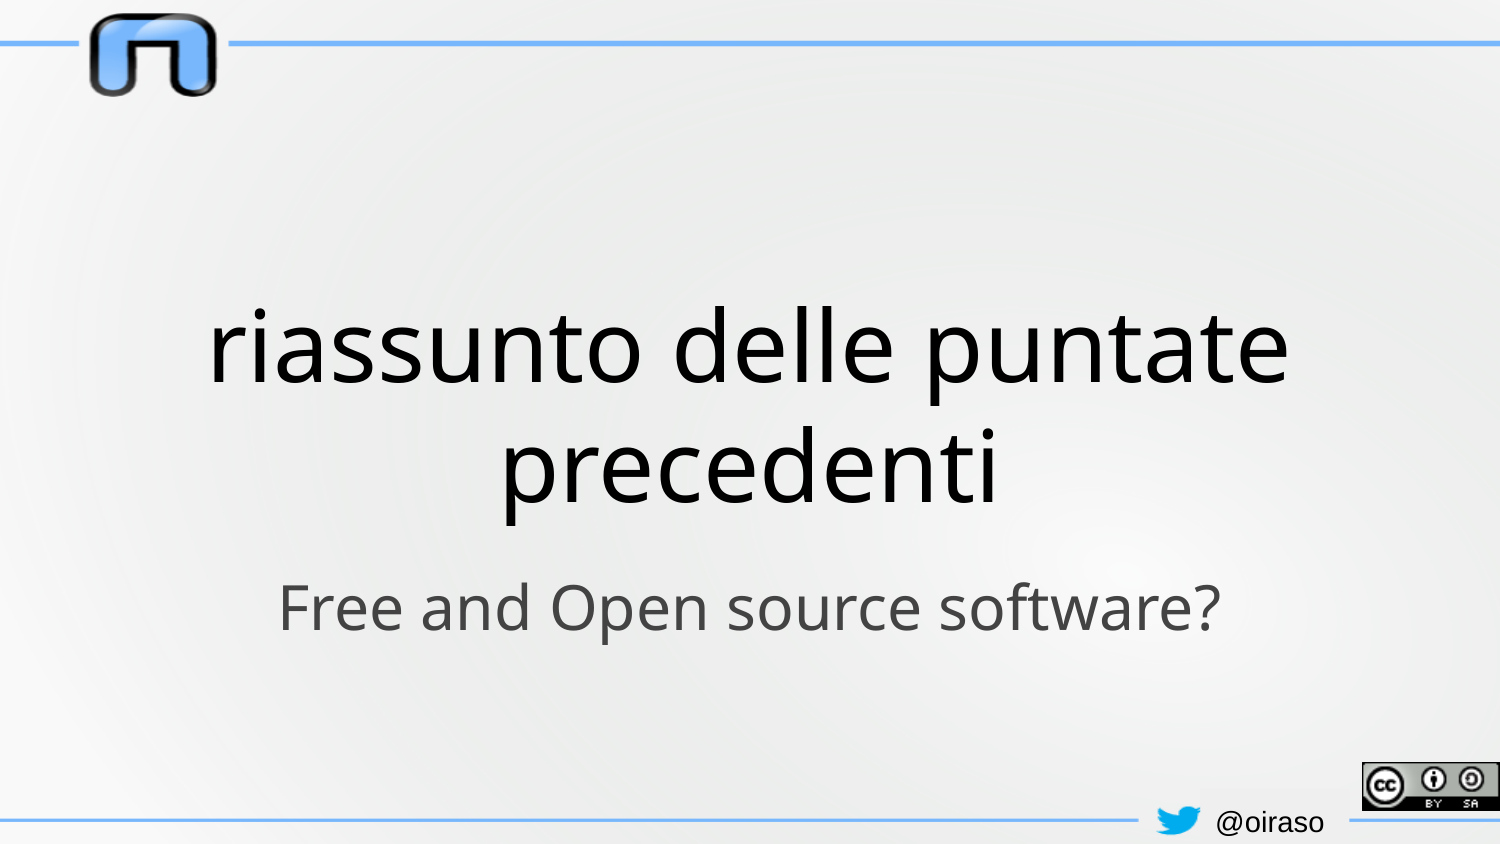

riassunto delle puntate precedenti
# Free and Open source software?
@oirasor